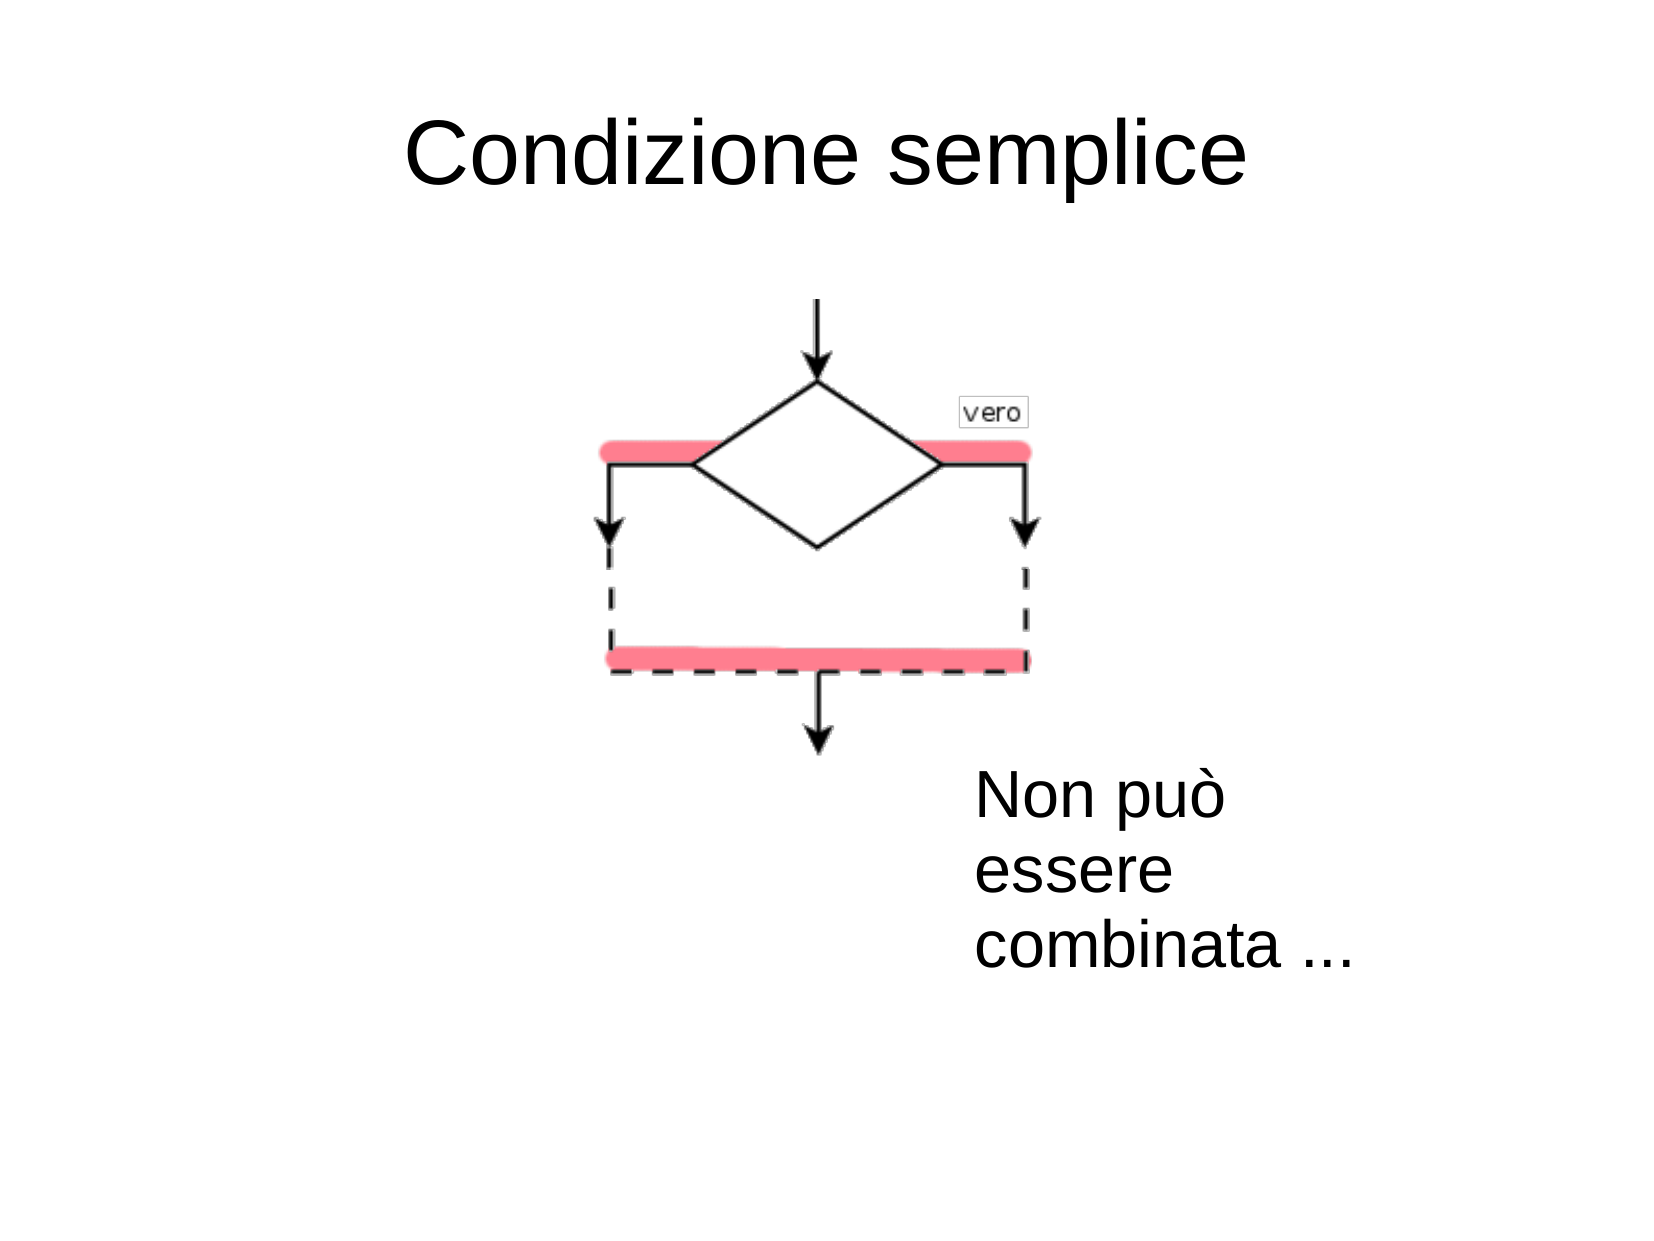

# Condizione semplice
Non può essere combinata ...